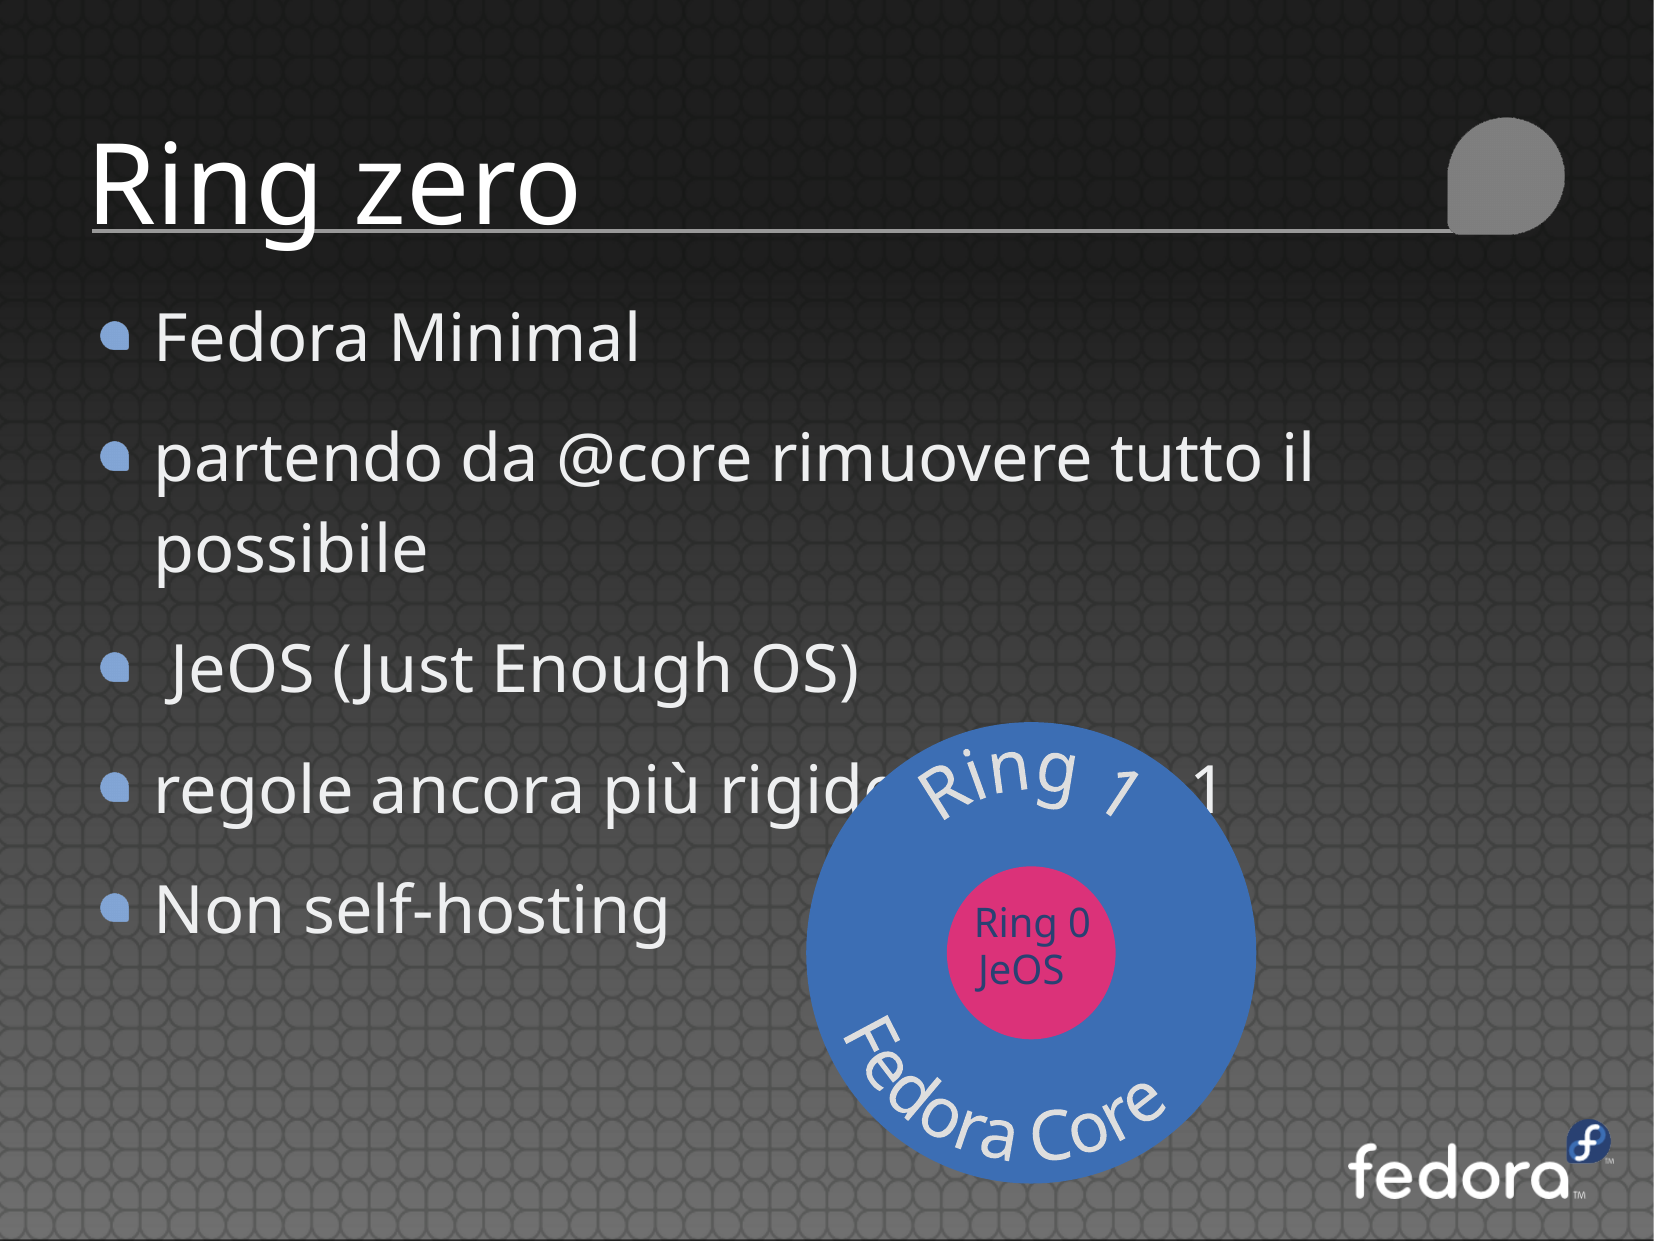

# Ring zero
Fedora Minimal
partendo da @core rimuovere tutto il possibile
 JeOS (Just Enough OS)
regole ancora più rigide del Ring 1
Non self-hosting